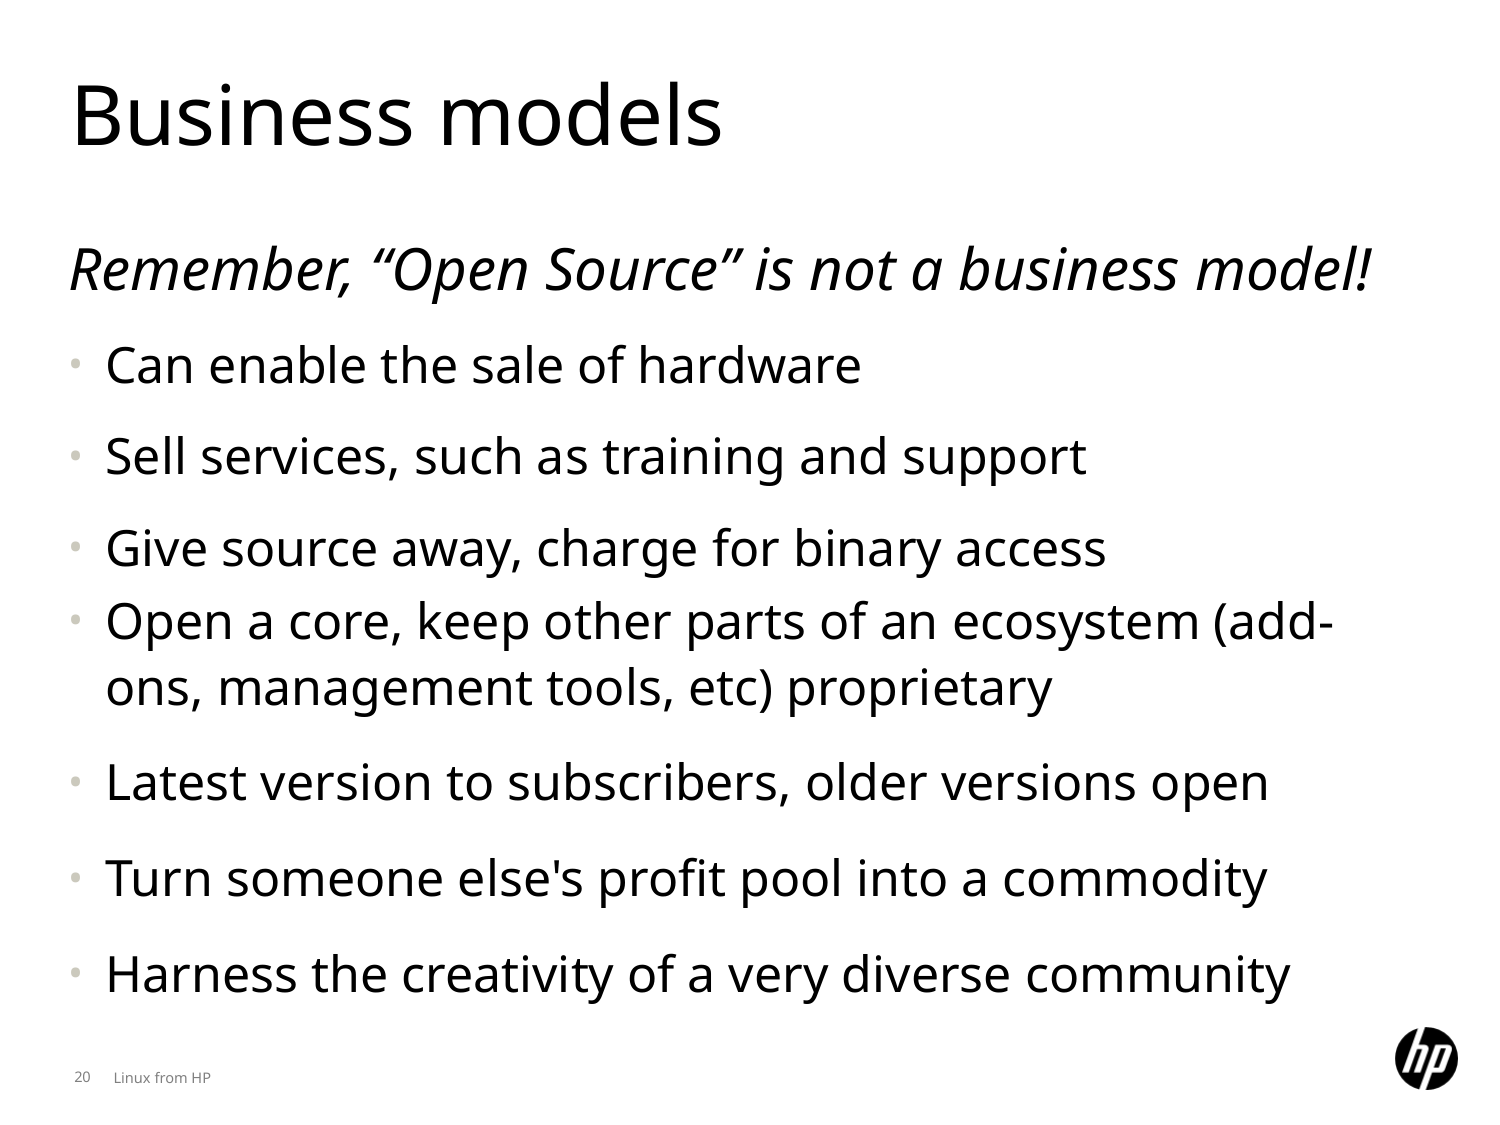

# Business models
Remember, “Open Source” is not a business model!
Can enable the sale of hardware
Sell services, such as training and support
Give source away, charge for binary access
Open a core, keep other parts of an ecosystem (add-ons, management tools, etc) proprietary
Latest version to subscribers, older versions open
Turn someone else's profit pool into a commodity
Harness the creativity of a very diverse community